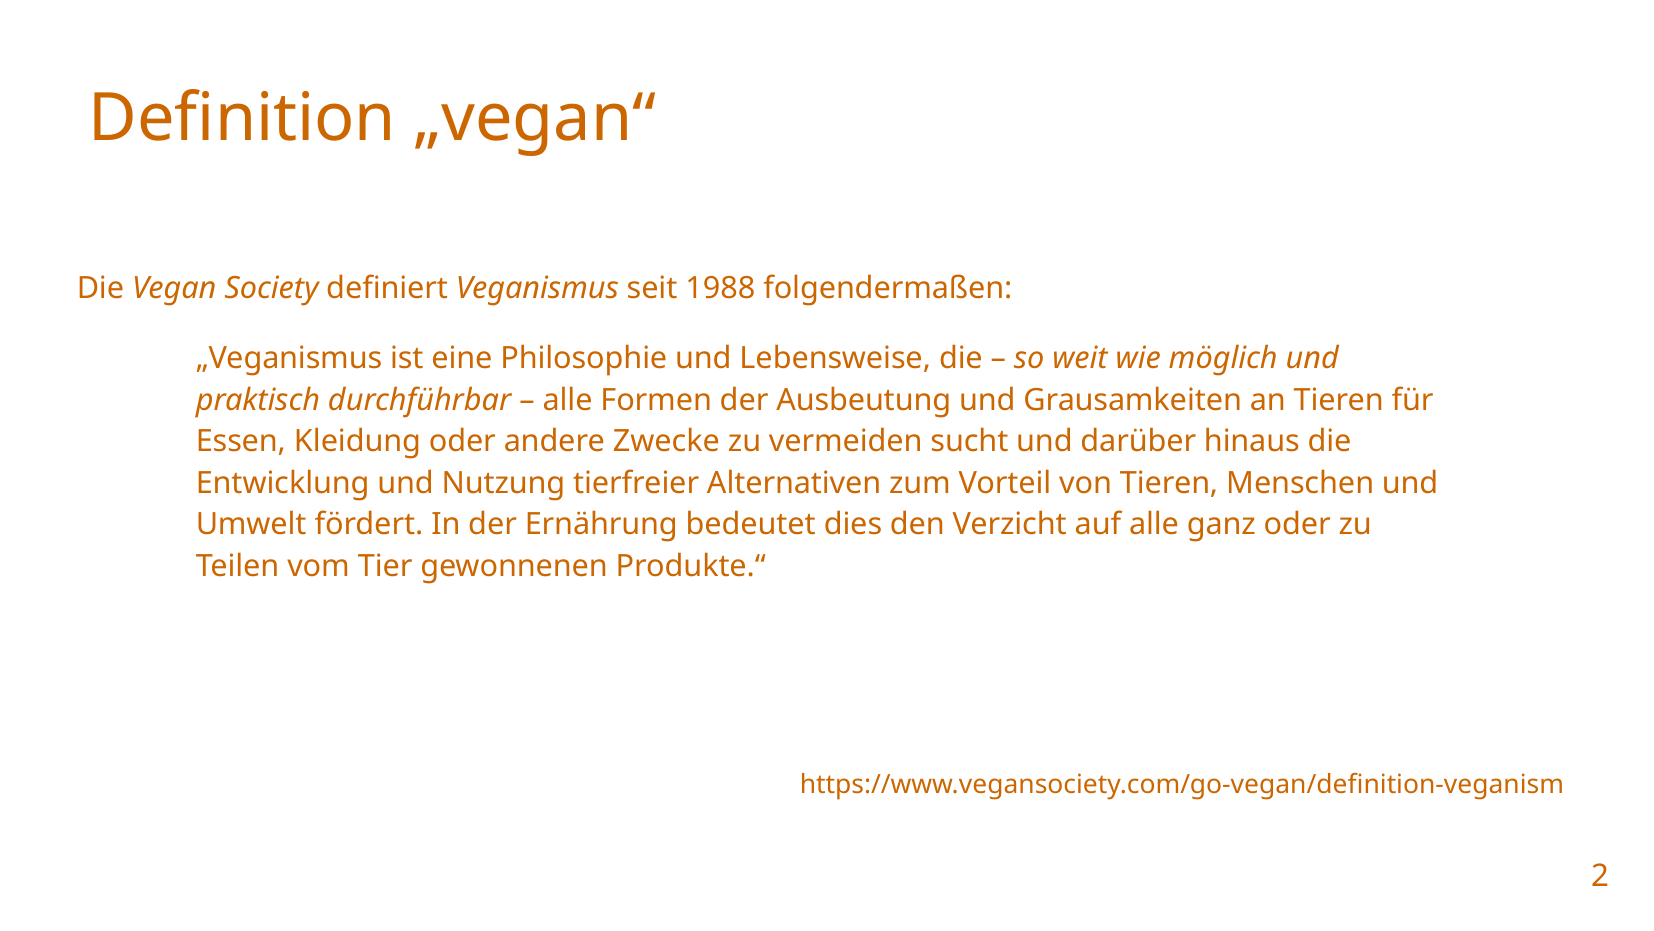

# Definition „vegan“
Die Vegan Society definiert Veganismus seit 1988 folgendermaßen:
„Veganismus ist eine Philosophie und Lebensweise, die – so weit wie möglich und praktisch durchführbar – alle Formen der Ausbeutung und Grausamkeiten an Tieren für Essen, Kleidung oder andere Zwecke zu vermeiden sucht und darüber hinaus die Entwicklung und Nutzung tierfreier Alternativen zum Vorteil von Tieren, Menschen und Umwelt fördert. In der Ernährung bedeutet dies den Verzicht auf alle ganz oder zu Teilen vom Tier gewonnenen Produkte.“
https://www.vegansociety.com/go-vegan/definition-veganism